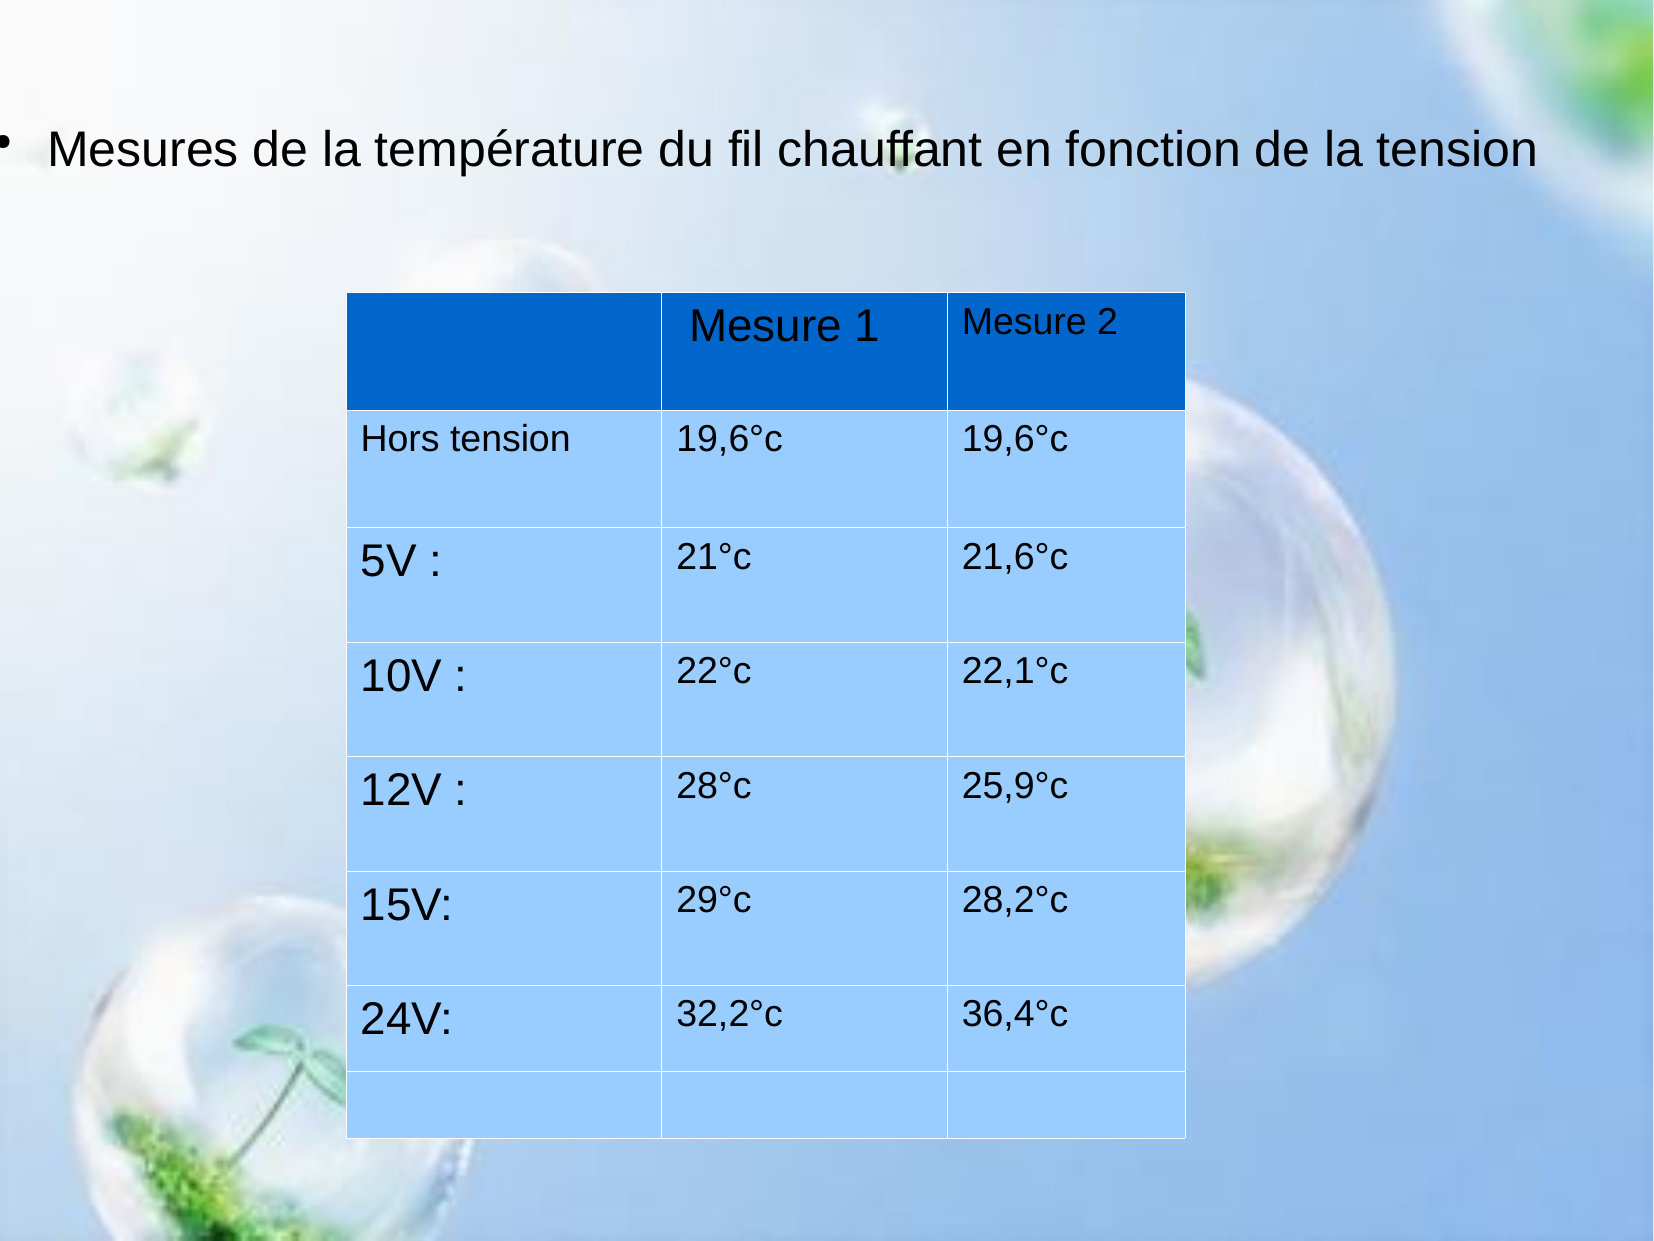

#
Mesures de la température du fil chauffant en fonction de la tension
| | Mesure 1 | Mesure 2 |
| --- | --- | --- |
| Hors tension | 19,6°c | 19,6°c |
| 5V : | 21°c | 21,6°c |
| 10V : | 22°c | 22,1°c |
| 12V : | 28°c | 25,9°c |
| 15V: | 29°c | 28,2°c |
| 24V: | 32,2°c | 36,4°c |
| | | |